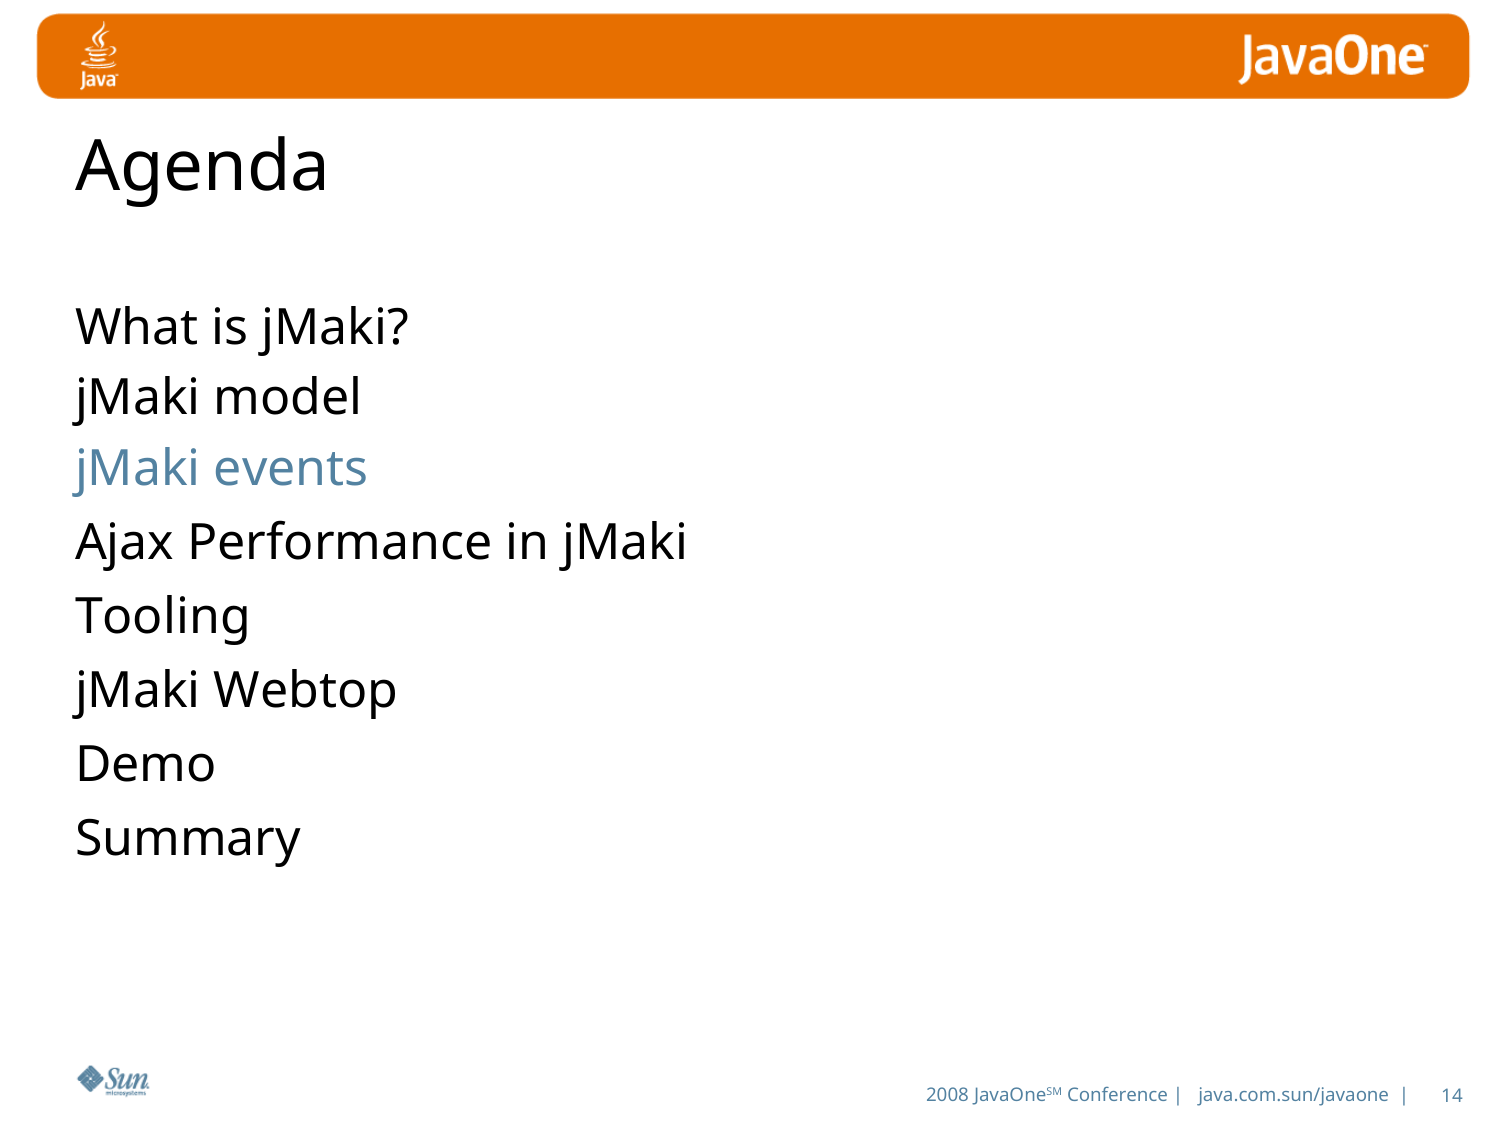

# Agenda
What is jMaki?
jMaki model
jMaki events
Ajax Performance in jMaki
Tooling
jMaki Webtop
Demo
Summary